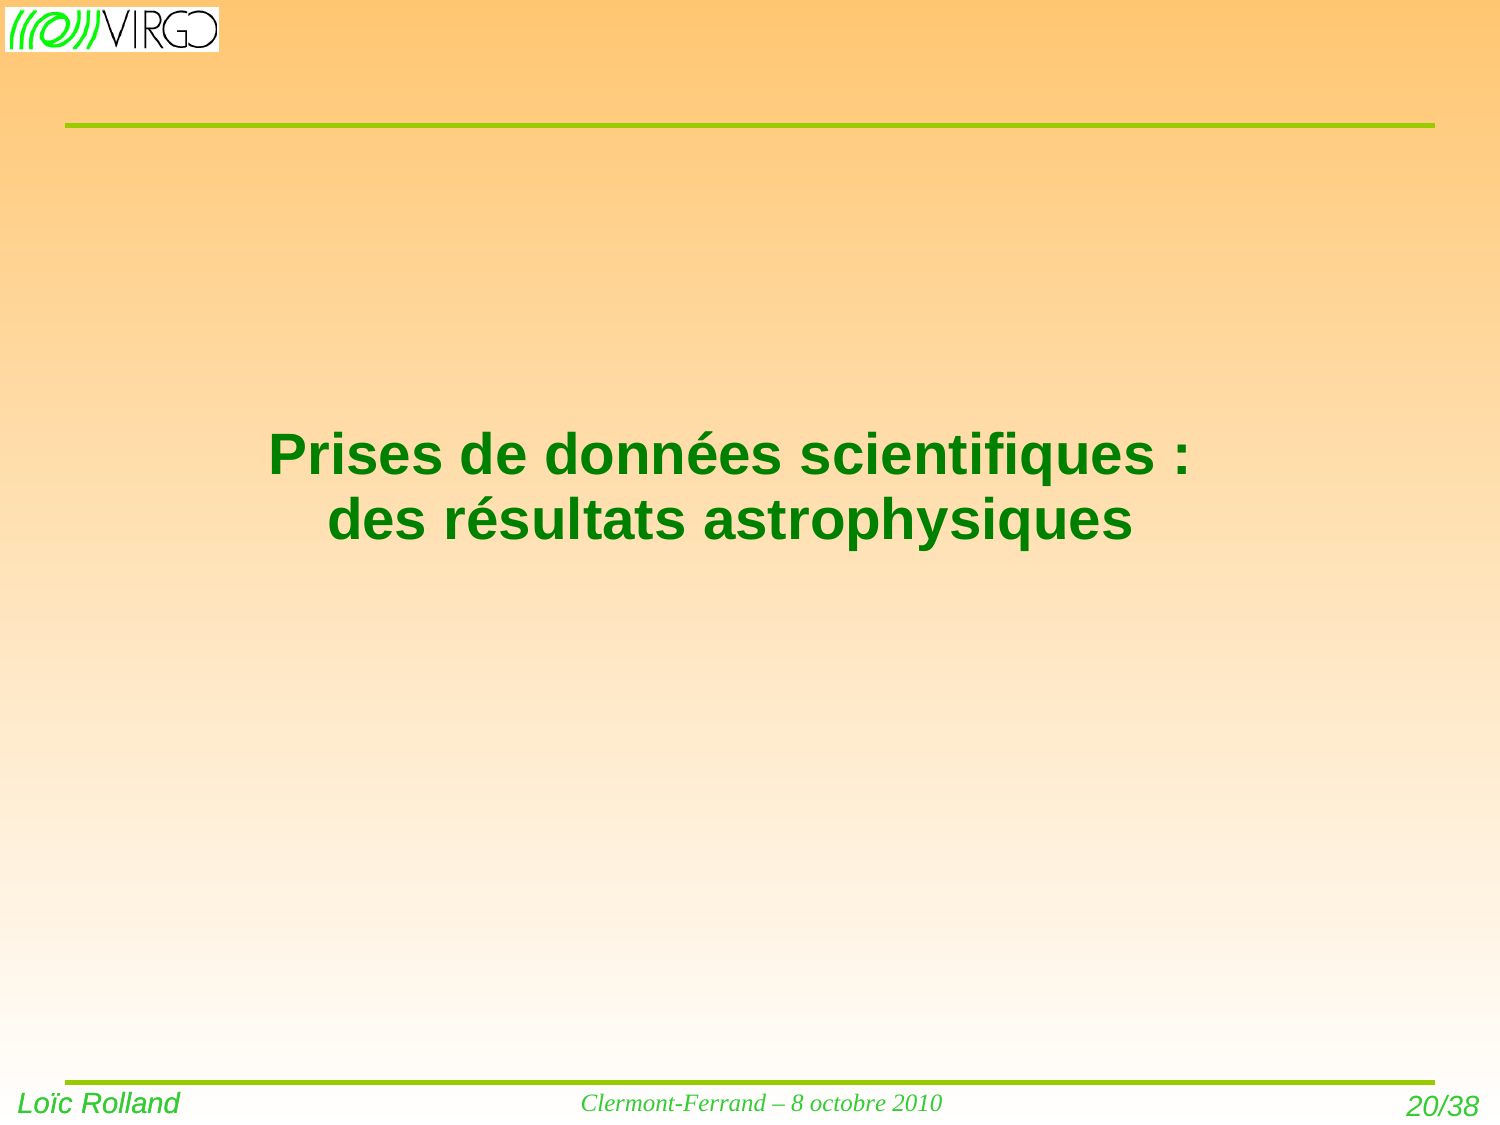

# Prises de données scientifiques : des résultats astrophysiques
20